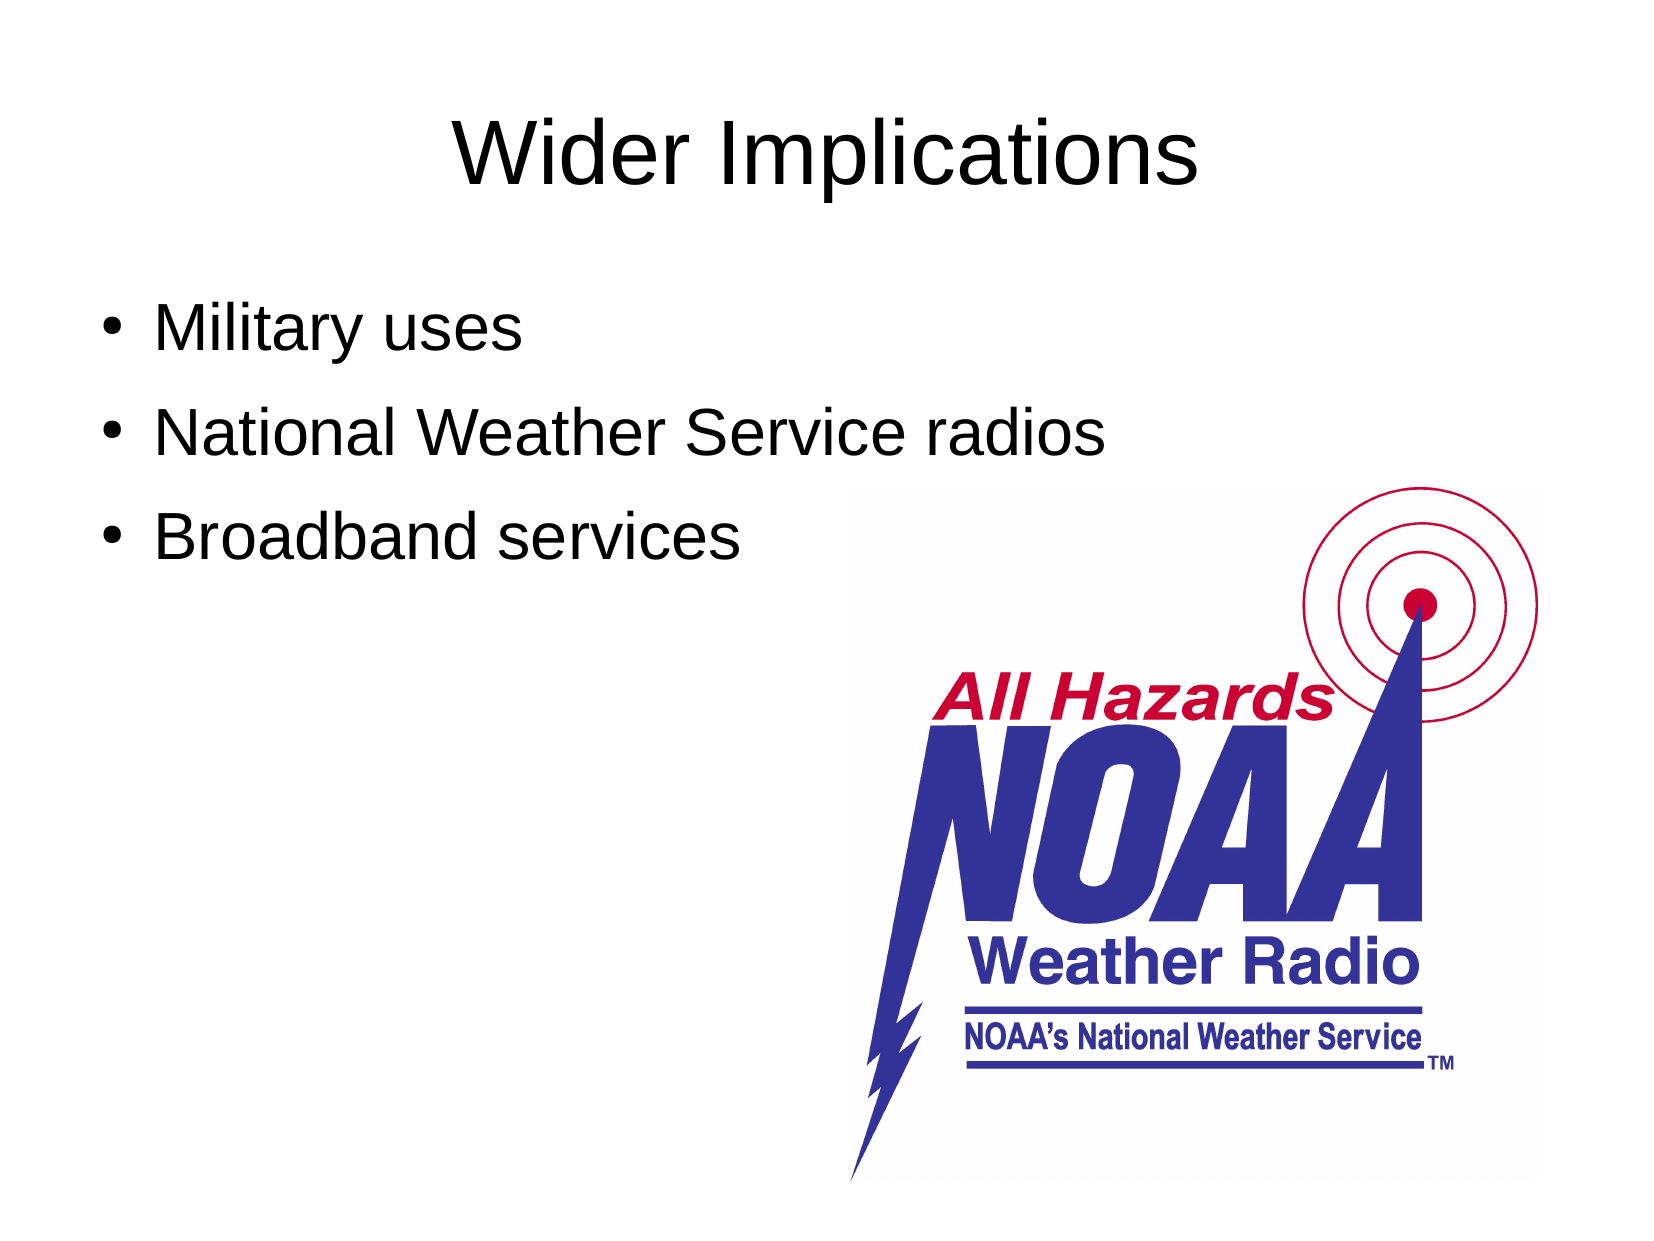

# Wider Implications
Military uses
National Weather Service radios
Broadband services